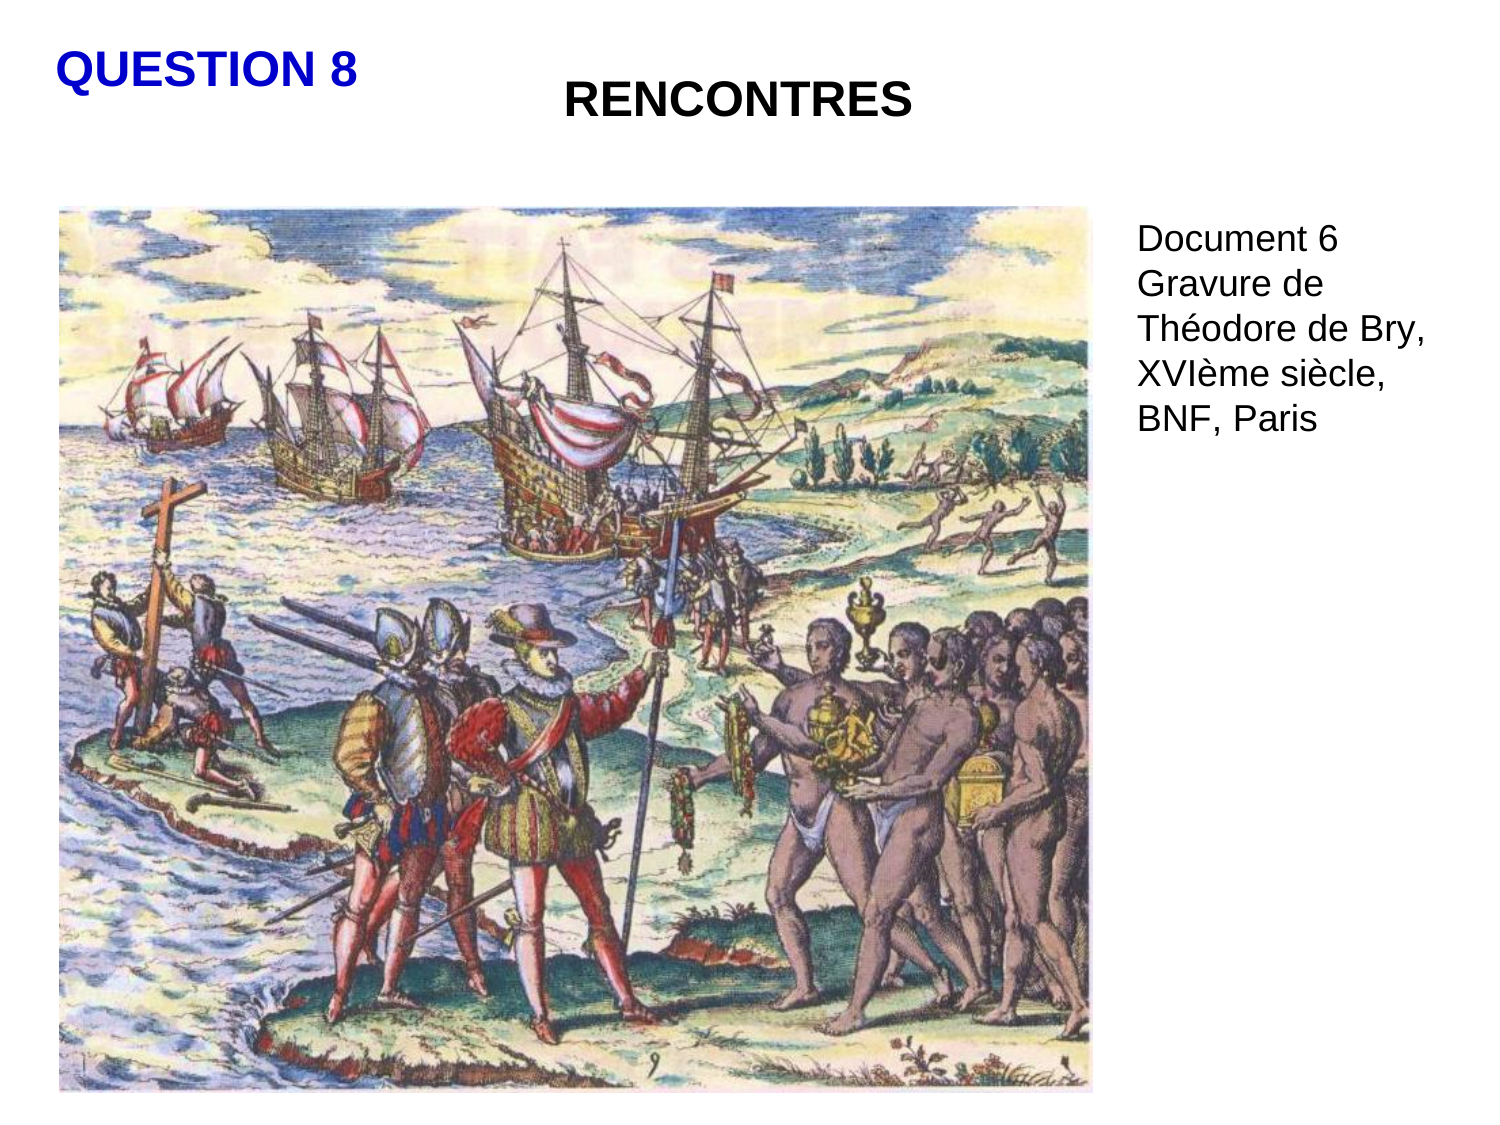

QUESTION 8
RENCONTRES
Document 6
Gravure de Théodore de Bry, XVIème siècle, BNF, Paris